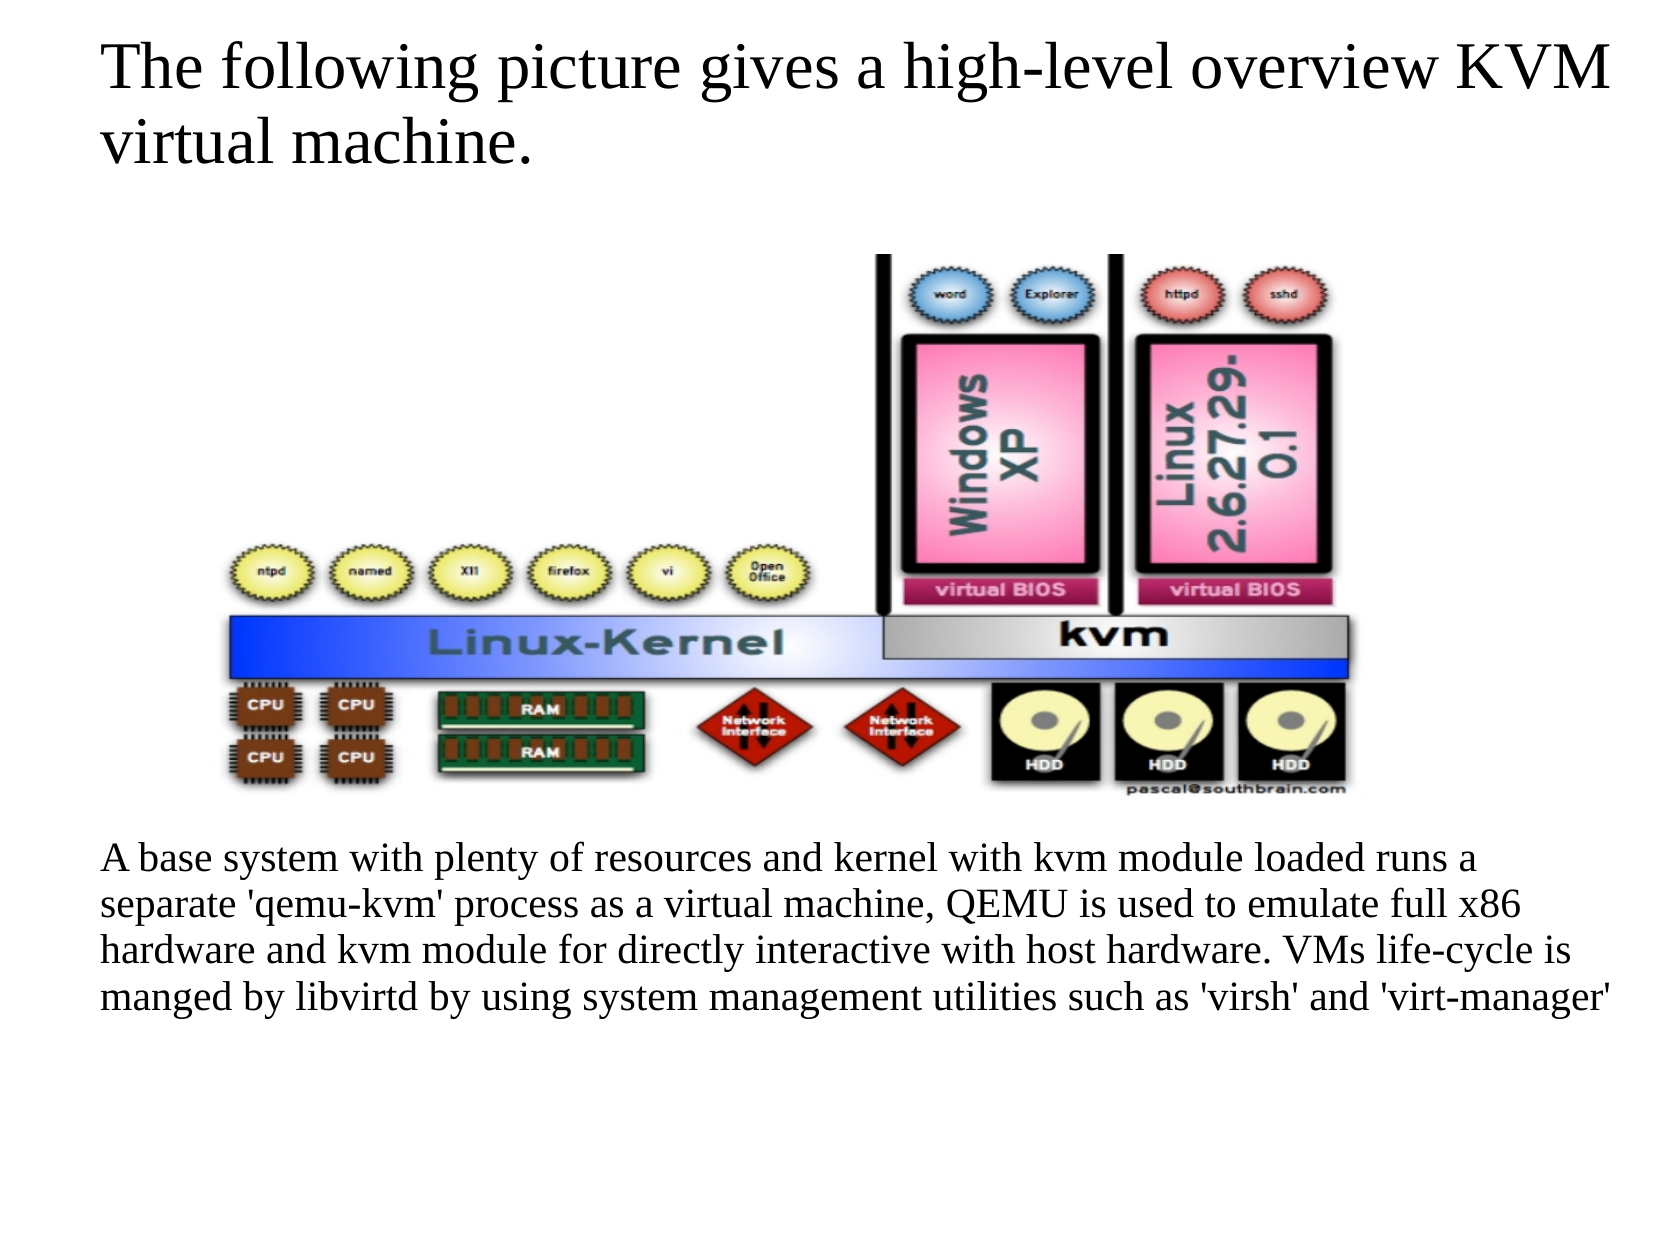

# The following picture gives a high-level overview KVM virtual machine.
A base system with plenty of resources and kernel with kvm module loaded runs a
separate 'qemu-kvm' process as a virtual machine, QEMU is used to emulate full x86
hardware and kvm module for directly interactive with host hardware. VMs life-cycle is
manged by libvirtd by using system management utilities such as 'virsh' and 'virt-manager'